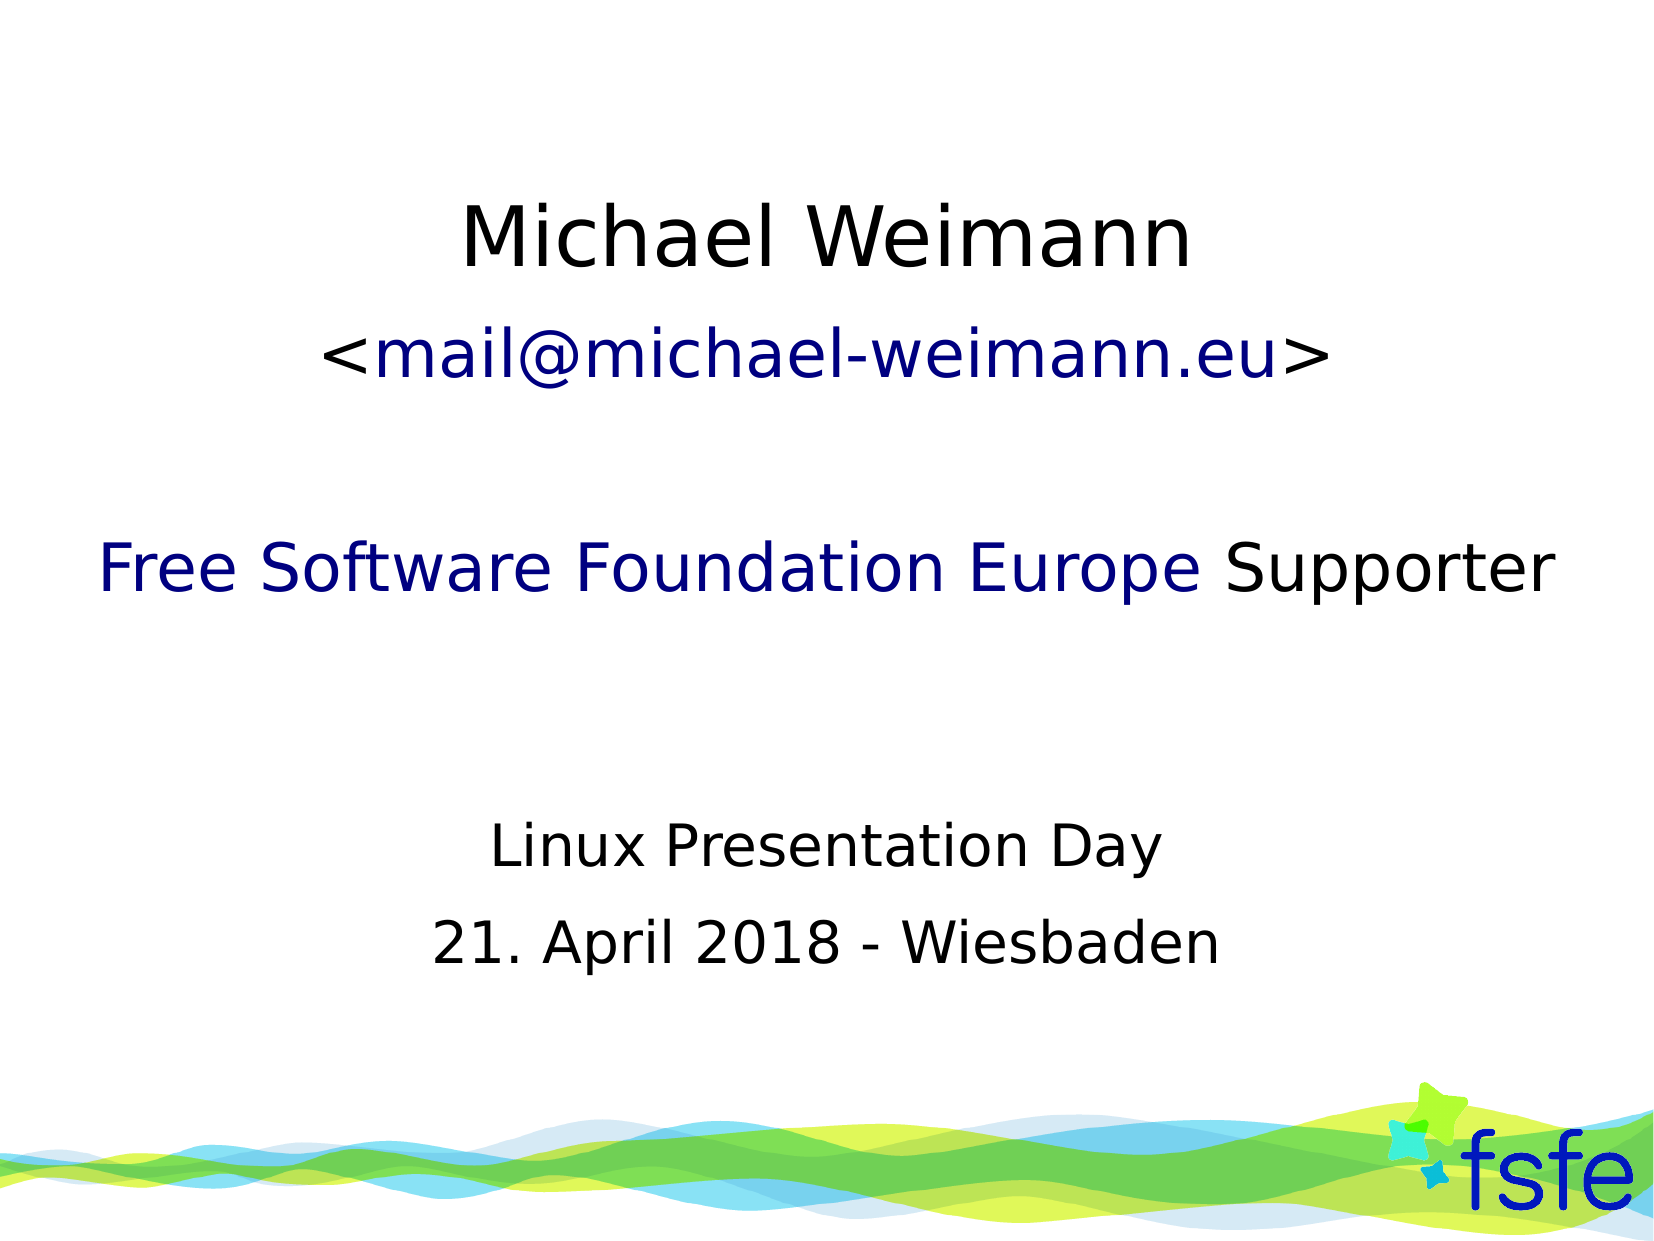

#
Michael Weimann
<mail@michael-weimann.eu>
Free Software Foundation Europe Supporter
Linux Presentation Day
21. April 2018 - Wiesbaden